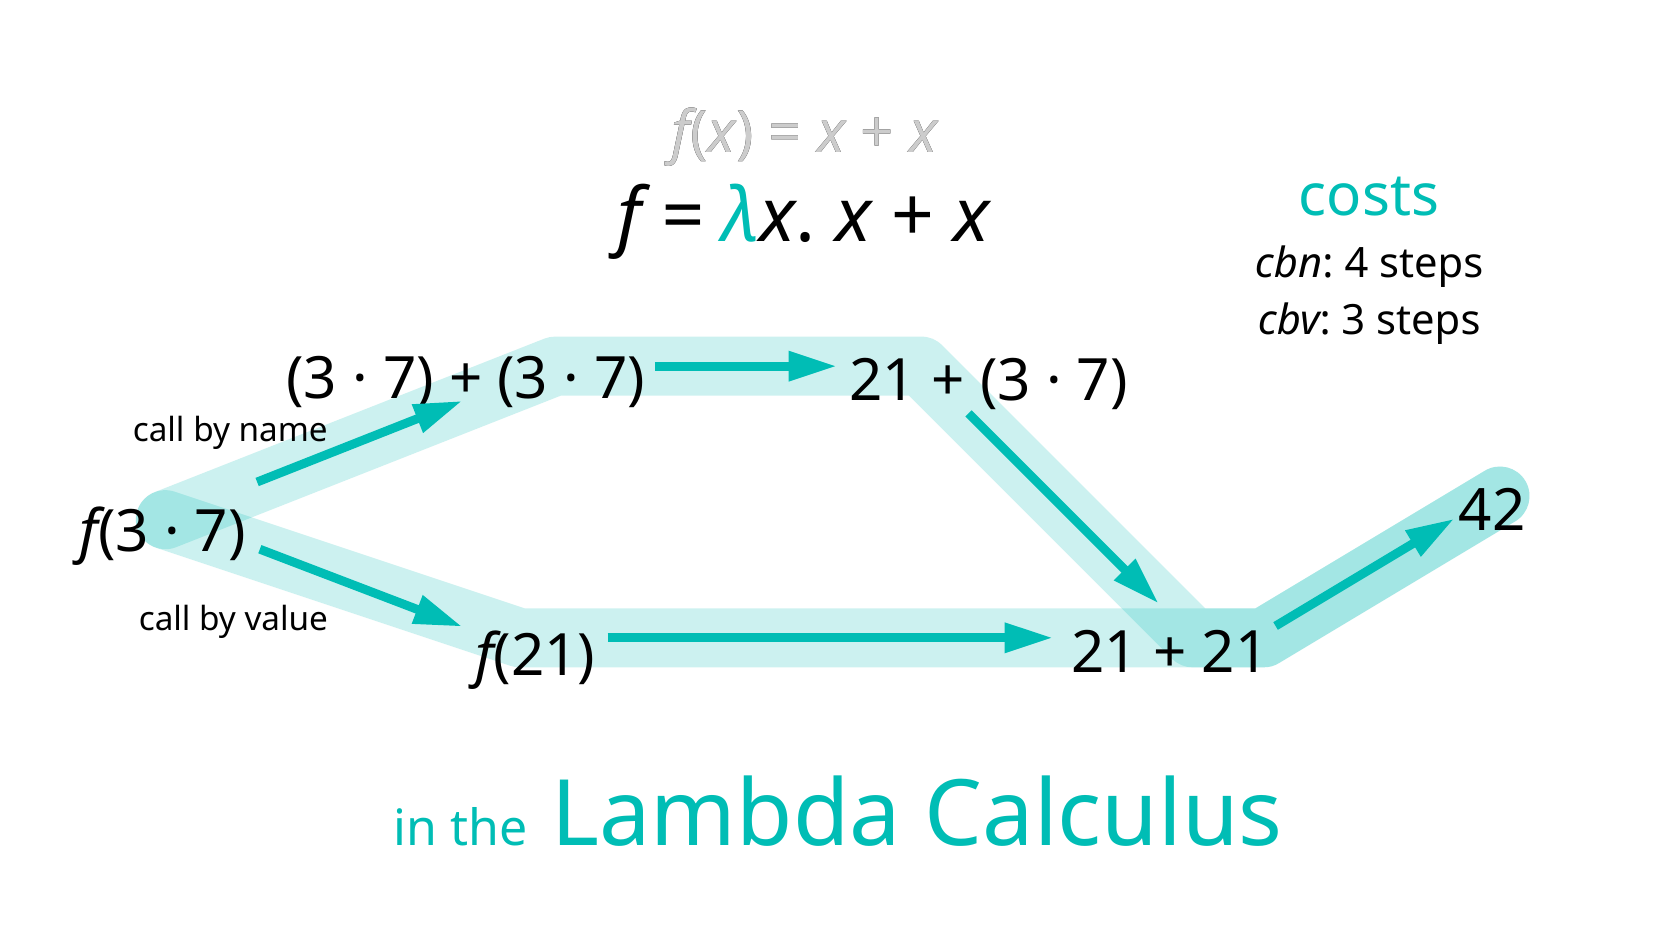

f(x) = x + x
f(x) = x + x
costs
cbn: 4 steps
cbv: 3 steps
f = λx. x + x
(3 · 7) + (3 · 7)
21 + (3 · 7)
call by name
42
f(3 · 7)
call by value
21 + 21
f(21)
# in the Lambda Calculus